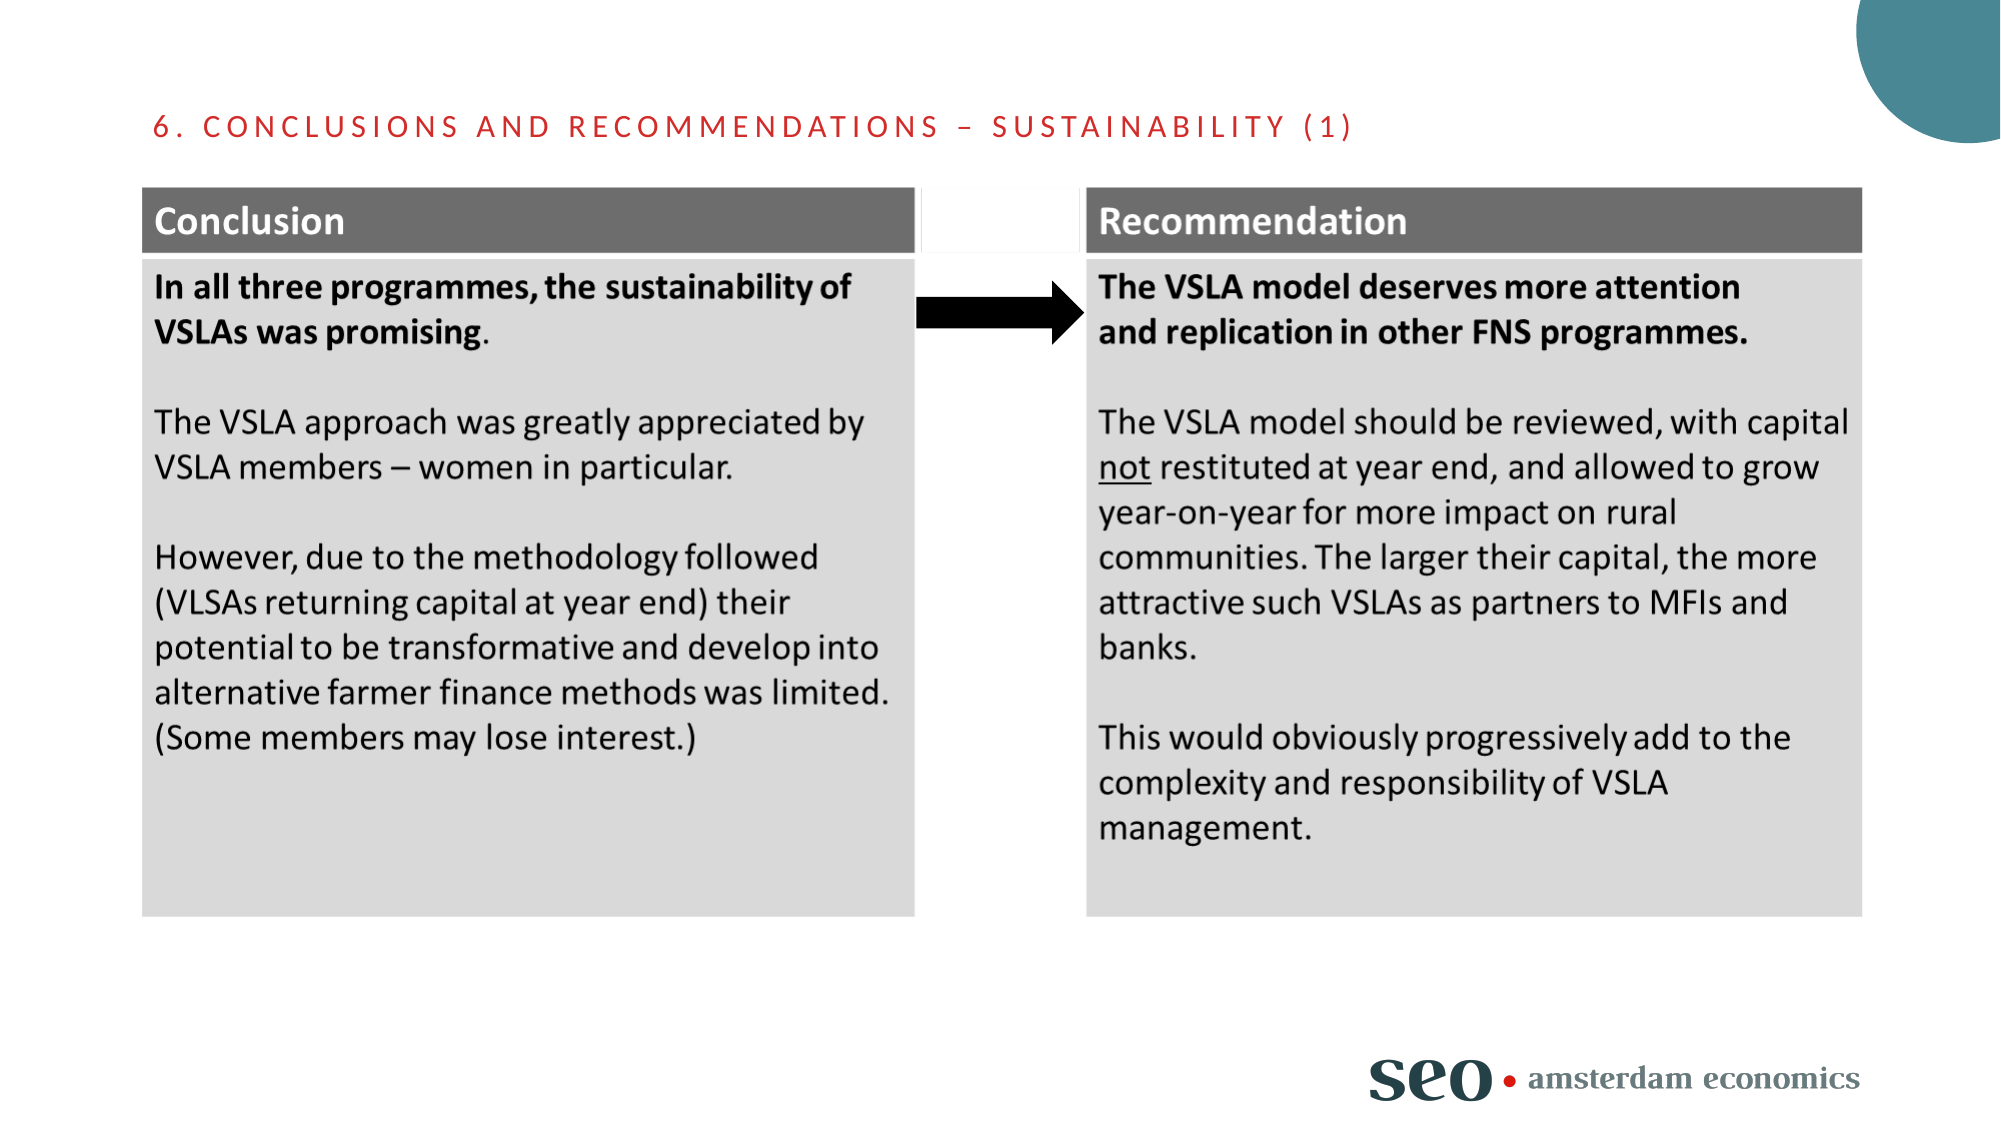

# 6. CONCLUSIONS AND RECOMMENDATIONS – SUSTAINABILITY (1)